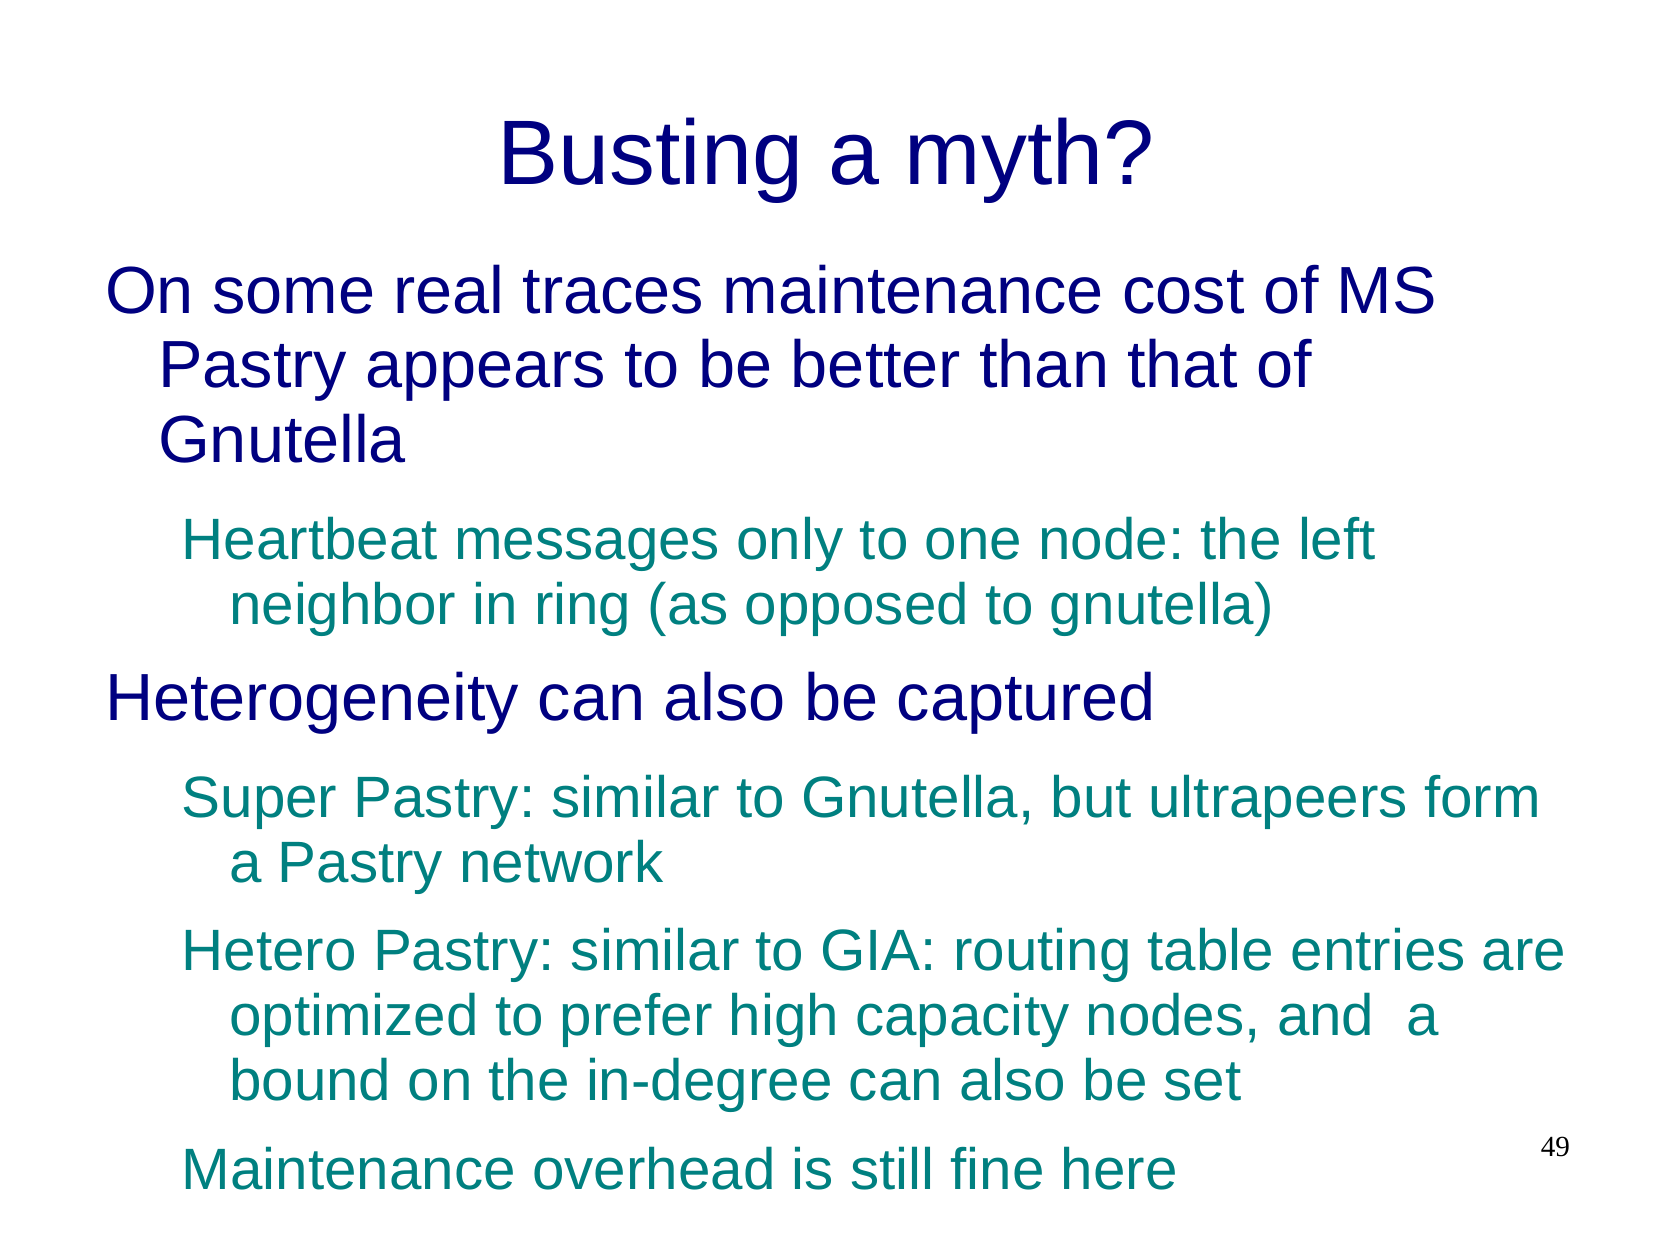

# Busting a myth?
On some real traces maintenance cost of MS Pastry appears to be better than that of Gnutella
Heartbeat messages only to one node: the left neighbor in ring (as opposed to gnutella)
Heterogeneity can also be captured
Super Pastry: similar to Gnutella, but ultrapeers form a Pastry network
Hetero Pastry: similar to GIA: routing table entries are optimized to prefer high capacity nodes, and a bound on the in-degree can also be set
Maintenance overhead is still fine here
49